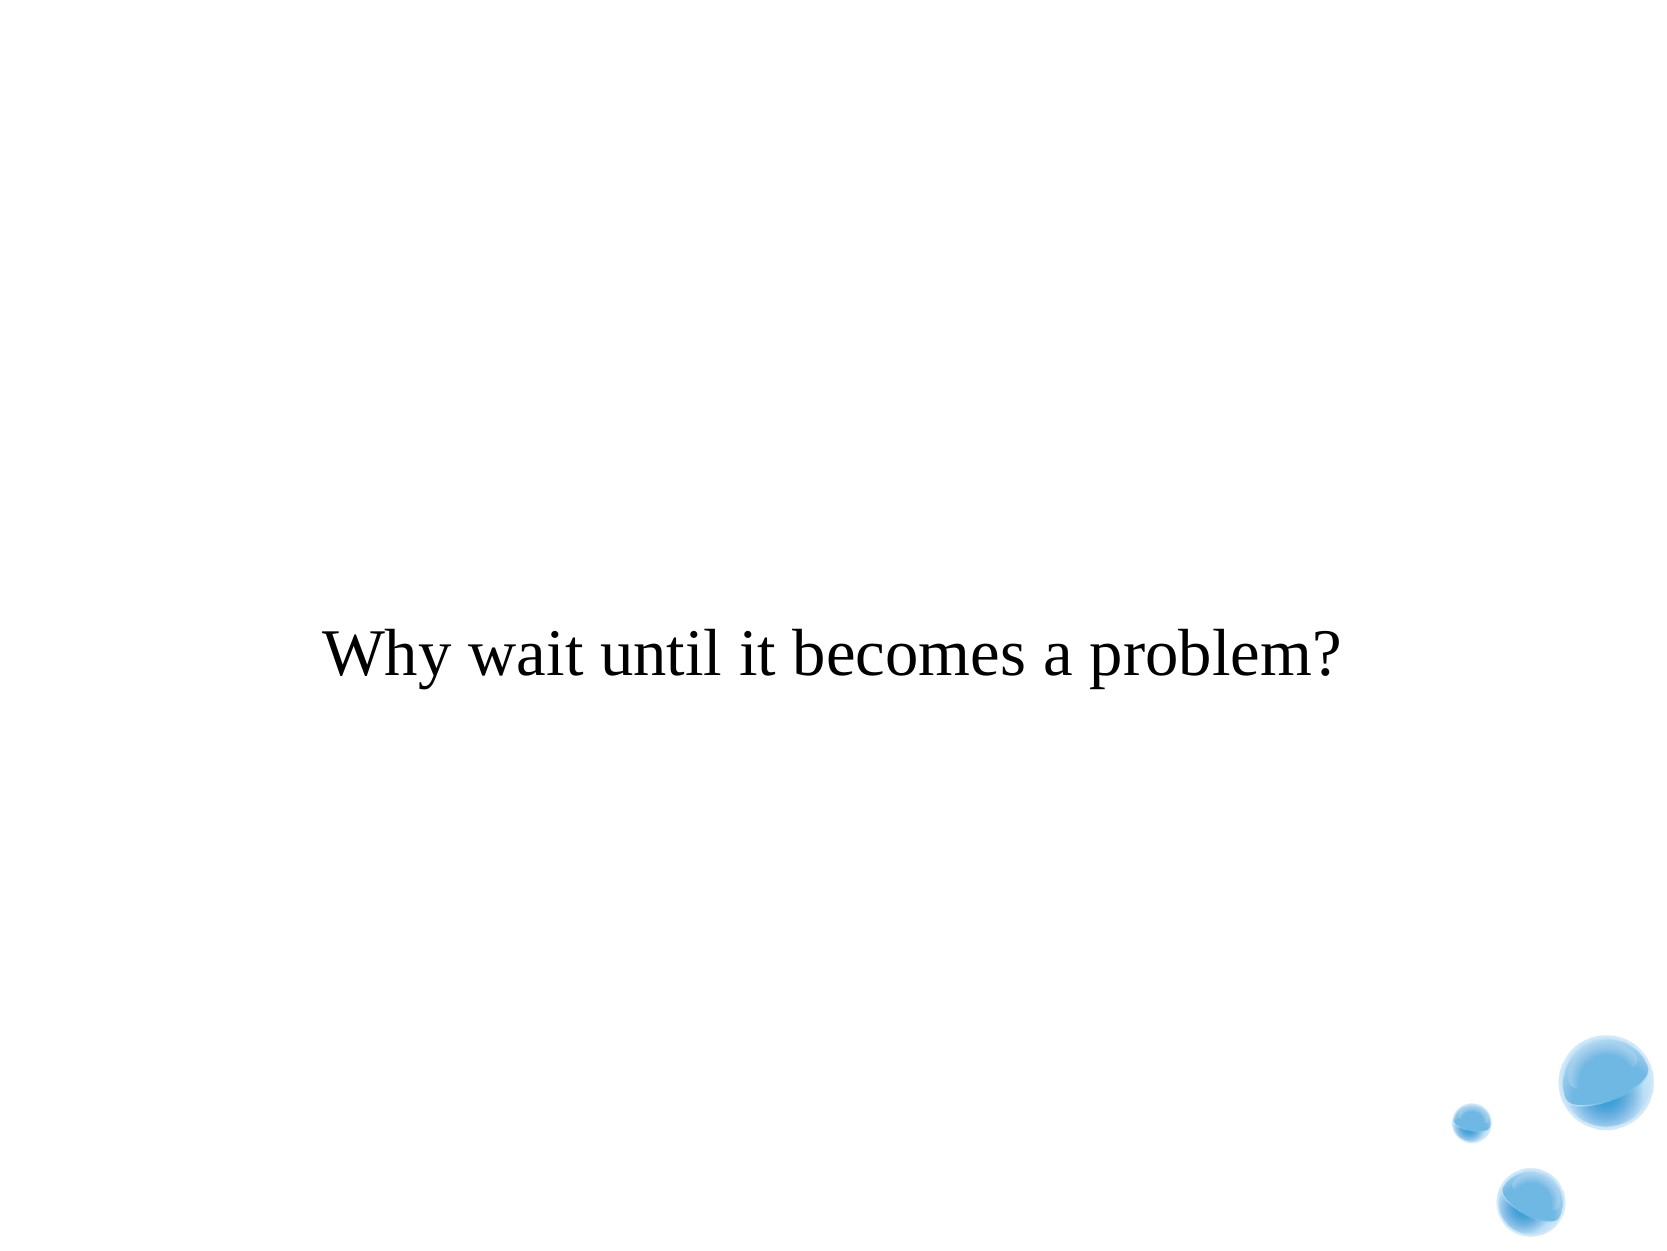

# Why wait until it becomes a problem?